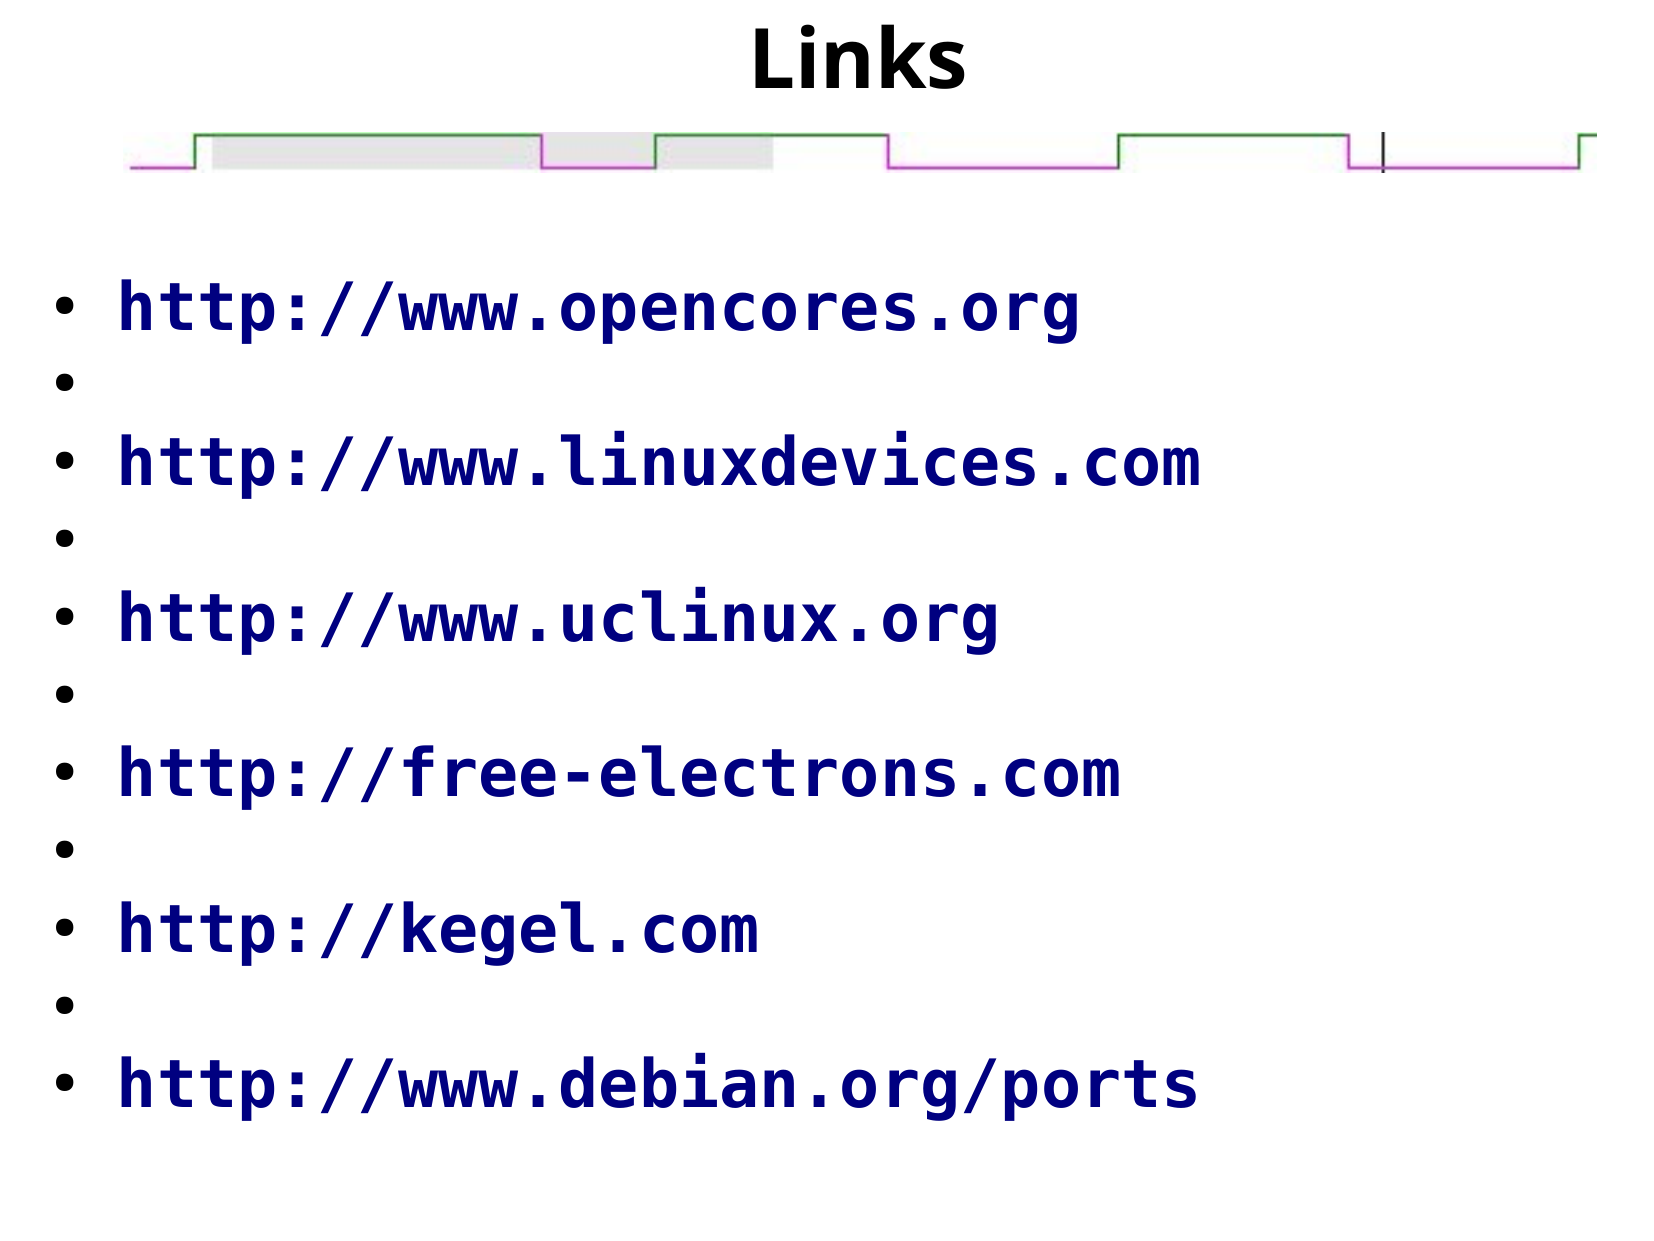

Links
 http://www.opencores.org
 http://www.linuxdevices.com
 http://www.uclinux.org
 http://free-electrons.com
 http://kegel.com
 http://www.debian.org/ports